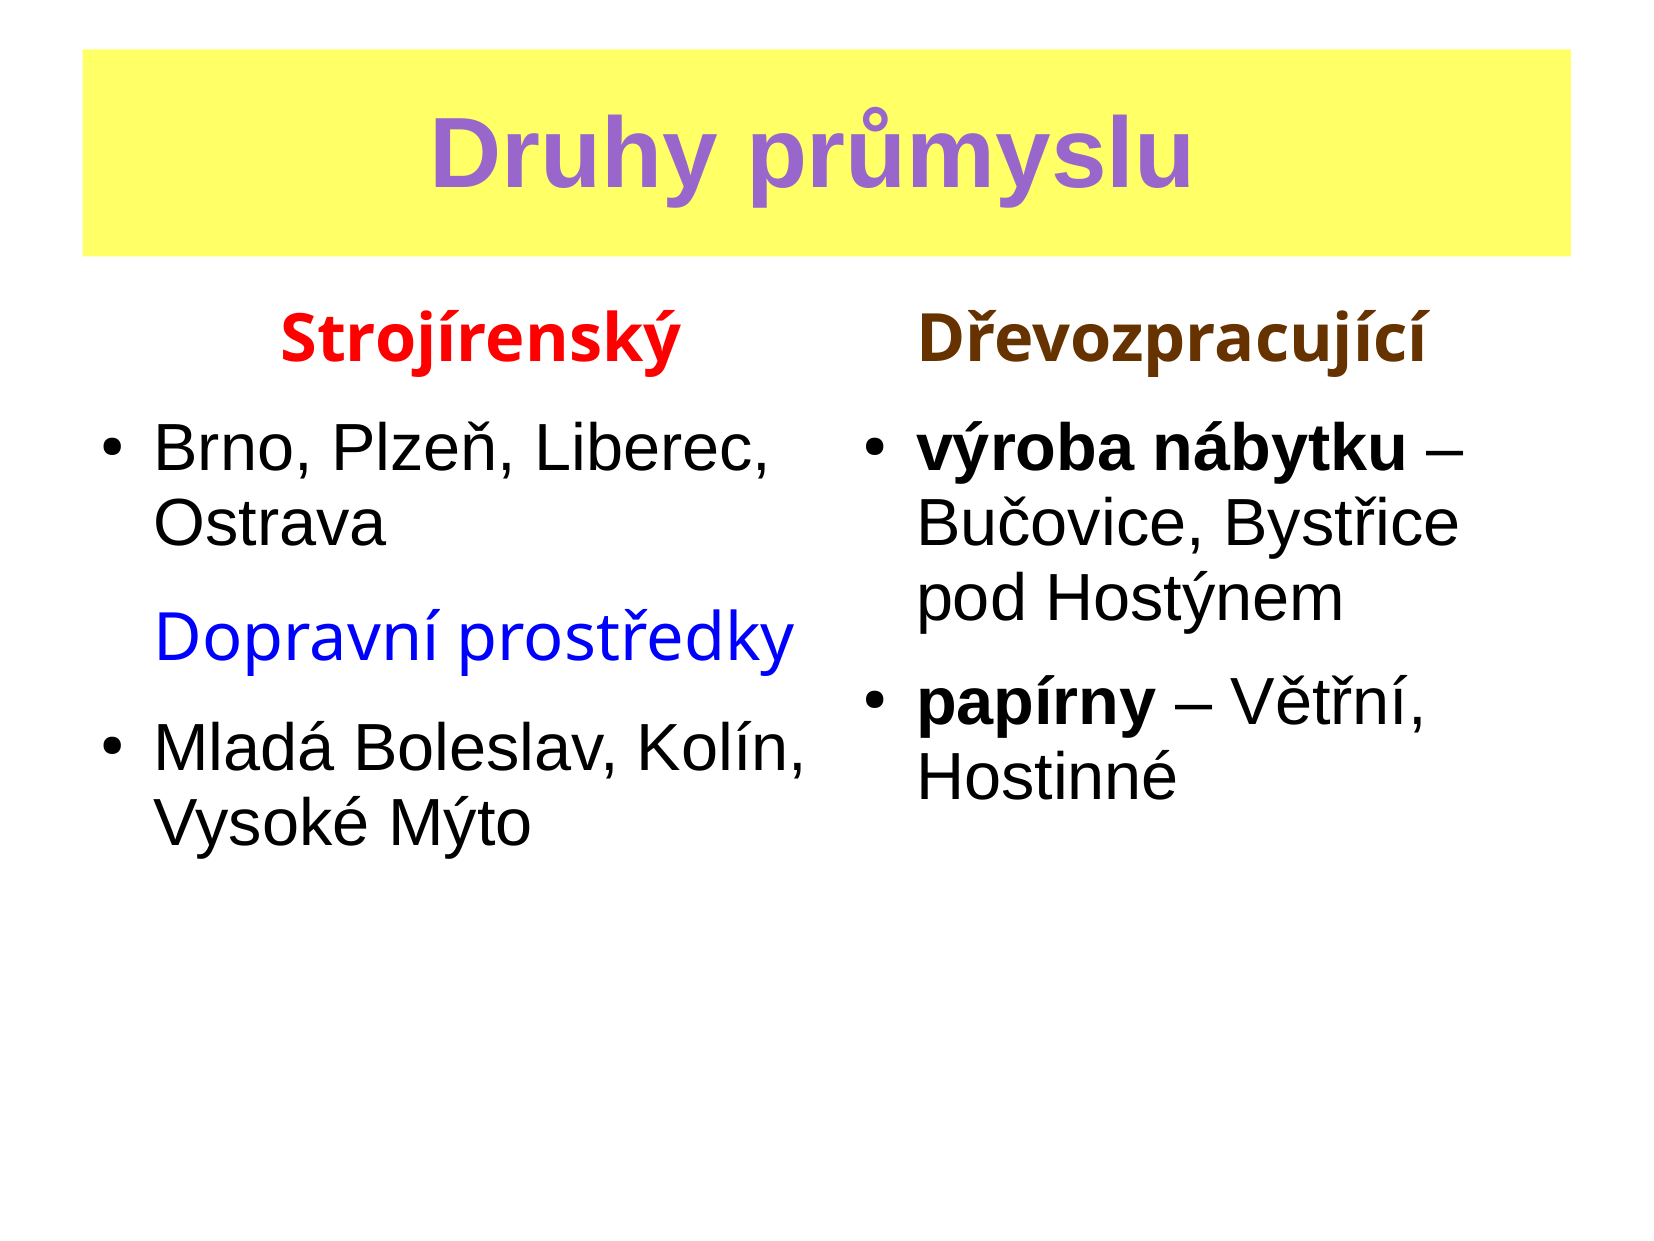

# Druhy průmyslu
Strojírenský
Brno, Plzeň, Liberec, Ostrava
Dopravní prostředky
Mladá Boleslav, Kolín, Vysoké Mýto
Dřevozpracující
výroba nábytku – Bučovice, Bystřice pod Hostýnem
papírny – Větřní, Hostinné